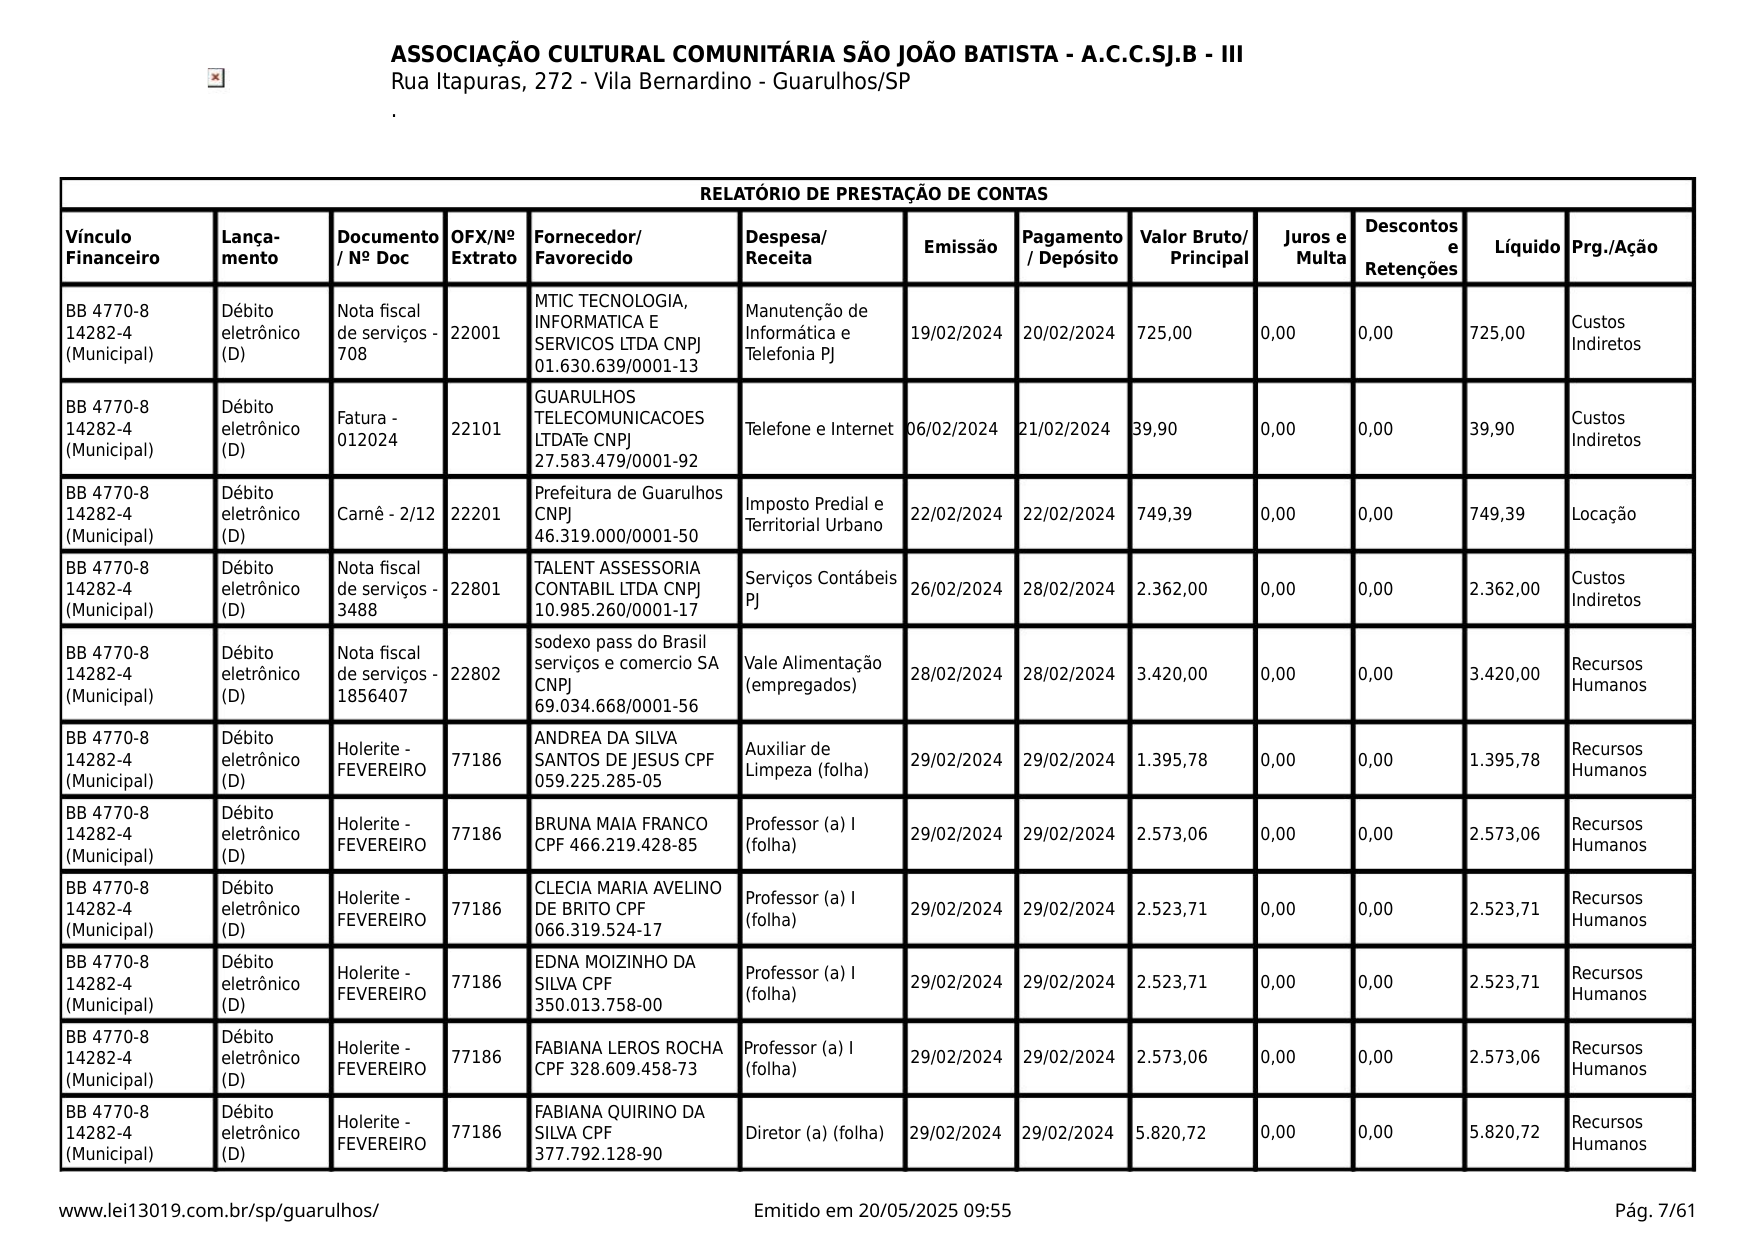

ASSOCIAÇÃO CULTURAL COMUNITÁRIA SÃO JOÃO BATISTA - A.C.C.SJ.B - III
Rua Itapuras, 272 - Vila Bernardino - Guarulhos/SP
.
RELATÓRIO DE PRESTAÇÃO DE CONTAS
Descontos
e
Retenções
Vínculo
Financeiro
Lança-
mento
Documento OFX/Nº Fornecedor/
Despesa/
Receita
Pagamento Valor Bruto/
/ Depósito Principal
Juros e
Multa
Emissão
Líquido Prg./Ação
/ Nº Doc
Extrato Favorecido
MTIC TECNOLOGIA,
INFORMATICA E
SERVICOS LTDA CNPJ
01.630.639/0001-13
BB 4770-8
14282-4
(Municipal)
Débito
eletrônico
(D)
Nota ﬁscal
de serviços - 22001
708
Manutenção de
Informática e
Telefonia PJ
Custos
Indiretos
19/02/2024 20/02/2024 725,00
0,00
0,00
0,00
725,00
GUARULHOS
TELECOMUNICACOES
LTDATe CNPJ
BB 4770-8
14282-4
(Municipal)
Débito
eletrônico
(D)
Fatura -
012024
Custos
Indiretos
22101
Telefone e Internet 06/02/2024 21/02/2024 39,90
0,00
39,90
27.583.479/0001-92
BB 4770-8
14282-4
(Municipal)
Débito
eletrônico
(D)
Prefeitura de Guarulhos
CNPJ
46.319.000/0001-50
Imposto Predial e
Territorial Urbano
Carnê - 2/12 22201
22/02/2024 22/02/2024 749,39
26/02/2024 28/02/2024 2.362,00
0,00
0,00
0,00
0,00
749,39
Locação
BB 4770-8
14282-4
(Municipal)
Débito
eletrônico
(D)
Nota ﬁscal
de serviços - 22801
3488
TALENT ASSESSORIA
CONTABIL LTDA CNPJ
10.985.260/0001-17
Serviços Contábeis
PJ
Custos
Indiretos
2.362,00
sodexo pass do Brasil
serviços e comercio SA Vale Alimentação
CNPJ
BB 4770-8
14282-4
(Municipal)
Débito
eletrônico
(D)
Nota ﬁscal
de serviços - 22802
1856407
Recursos
Humanos
28/02/2024 28/02/2024 3.420,00
0,00
0,00
3.420,00
(empregados)
69.034.668/0001-56
BB 4770-8
14282-4
(Municipal)
Débito
eletrônico
(D)
ANDREA DA SILVA
SANTOS DE JESUS CPF
059.225.285-05
Holerite -
FEVEREIRO
Auxiliar de
Limpeza (folha)
Recursos
Humanos
77186
77186
77186
77186
77186
77186
29/02/2024 29/02/2024 1.395,78
29/02/2024 29/02/2024 2.573,06
29/02/2024 29/02/2024 2.523,71
29/02/2024 29/02/2024 2.523,71
29/02/2024 29/02/2024 2.573,06
0,00
0,00
0,00
0,00
0,00
0,00
0,00
0,00
0,00
0,00
0,00
0,00
1.395,78
2.573,06
2.523,71
2.523,71
2.573,06
5.820,72
BB 4770-8
14282-4
(Municipal)
Débito
eletrônico
(D)
Holerite -
FEVEREIRO
BRUNA MAIA FRANCO
CPF 466.219.428-85
Professor (a) I
(folha)
Recursos
Humanos
BB 4770-8
14282-4
(Municipal)
Débito
eletrônico
(D)
CLECIA MARIA AVELINO
DE BRITO CPF
066.319.524-17
Holerite -
FEVEREIRO
Professor (a) I
(folha)
Recursos
Humanos
BB 4770-8
14282-4
(Municipal)
Débito
eletrônico
(D)
EDNA MOIZINHO DA
SILVA CPF
350.013.758-00
Holerite -
FEVEREIRO
Professor (a) I
(folha)
Recursos
Humanos
BB 4770-8
14282-4
(Municipal)
Débito
eletrônico
(D)
Holerite -
FEVEREIRO
FABIANA LEROS ROCHA Professor (a) I
CPF 328.609.458-73
Recursos
Humanos
(folha)
BB 4770-8
14282-4
(Municipal)
Débito
eletrônico
(D)
FABIANA QUIRINO DA
SILVA CPF
377.792.128-90
Holerite -
FEVEREIRO
Recursos
Humanos
Diretor (a) (folha) 29/02/2024 29/02/2024 5.820,72
www.lei13019.com.br/sp/guarulhos/
Emitido em 20/05/2025 09:55
Pág. 7/61